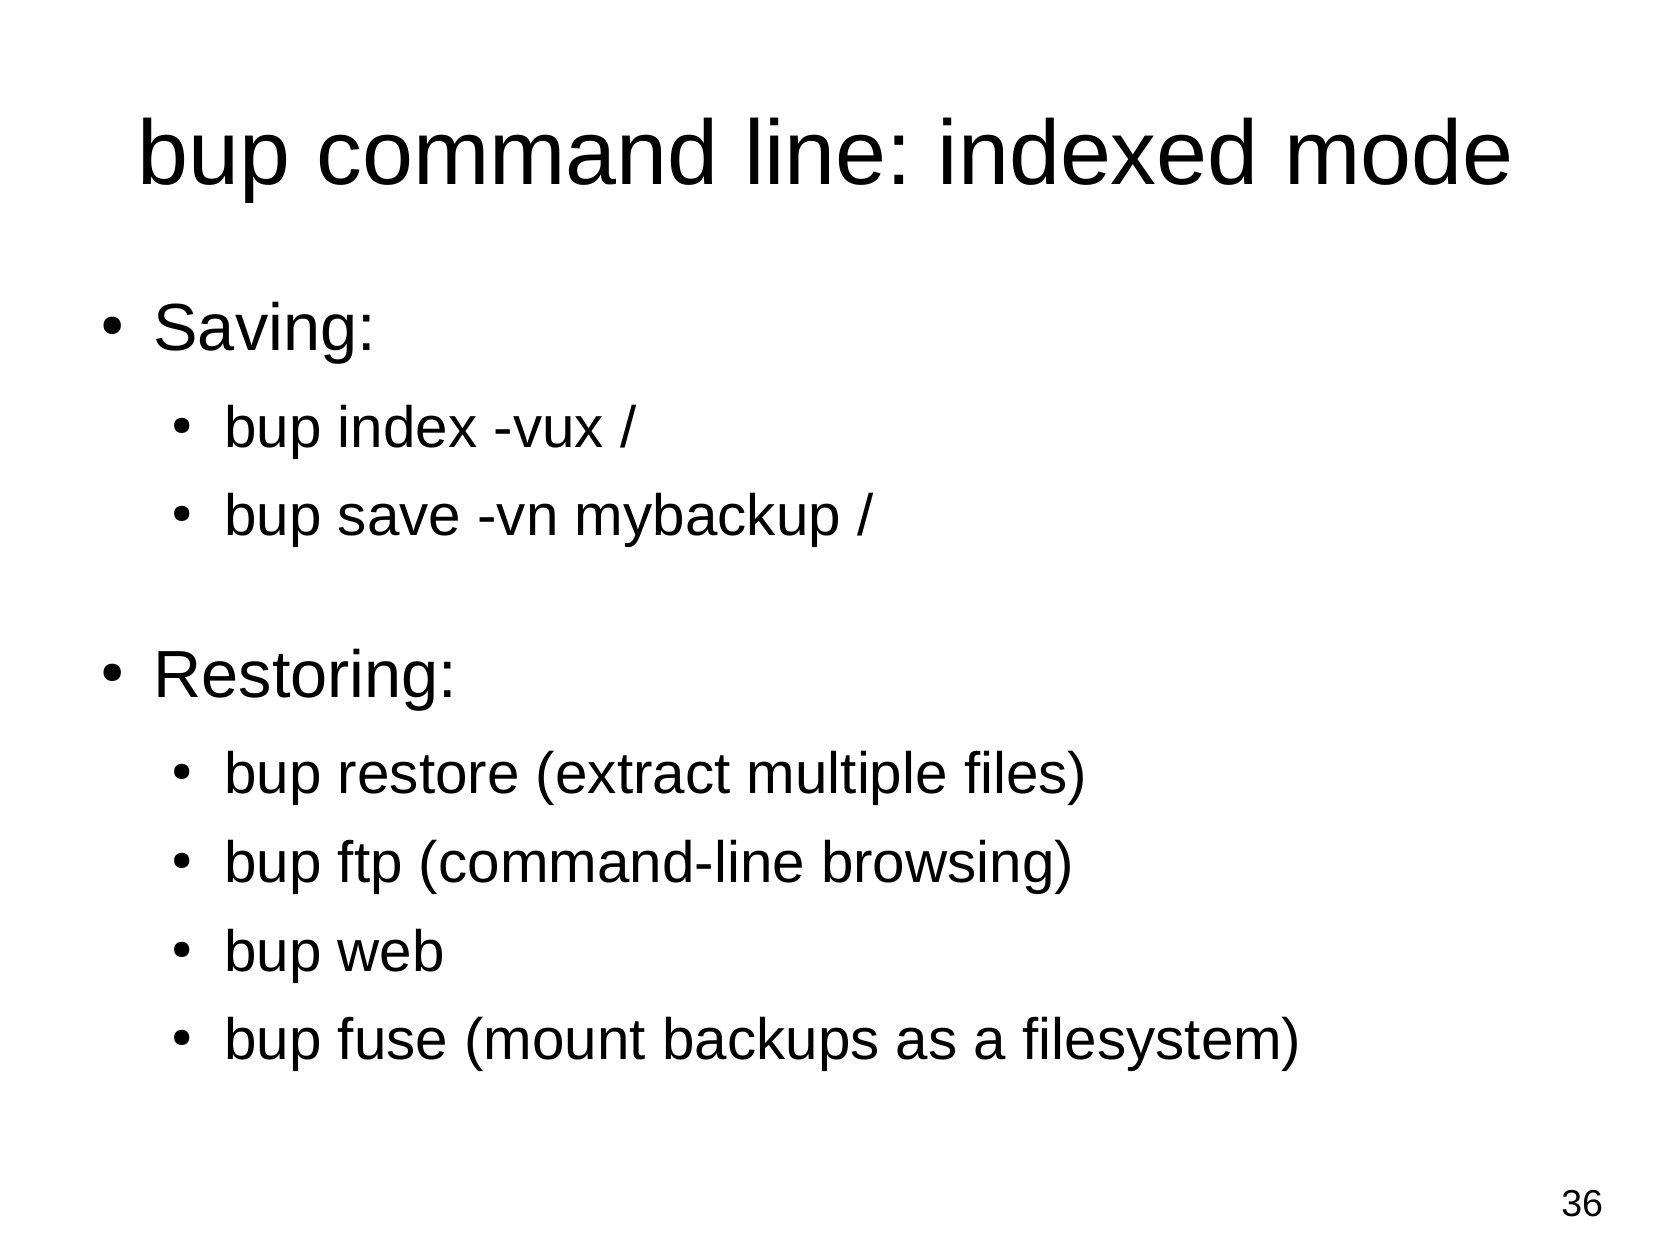

# bup command line: indexed mode
Saving:
bup index -vux /
bup save -vn mybackup /
Restoring:
bup restore (extract multiple files)
bup ftp (command-line browsing)
bup web
bup fuse (mount backups as a filesystem)
36